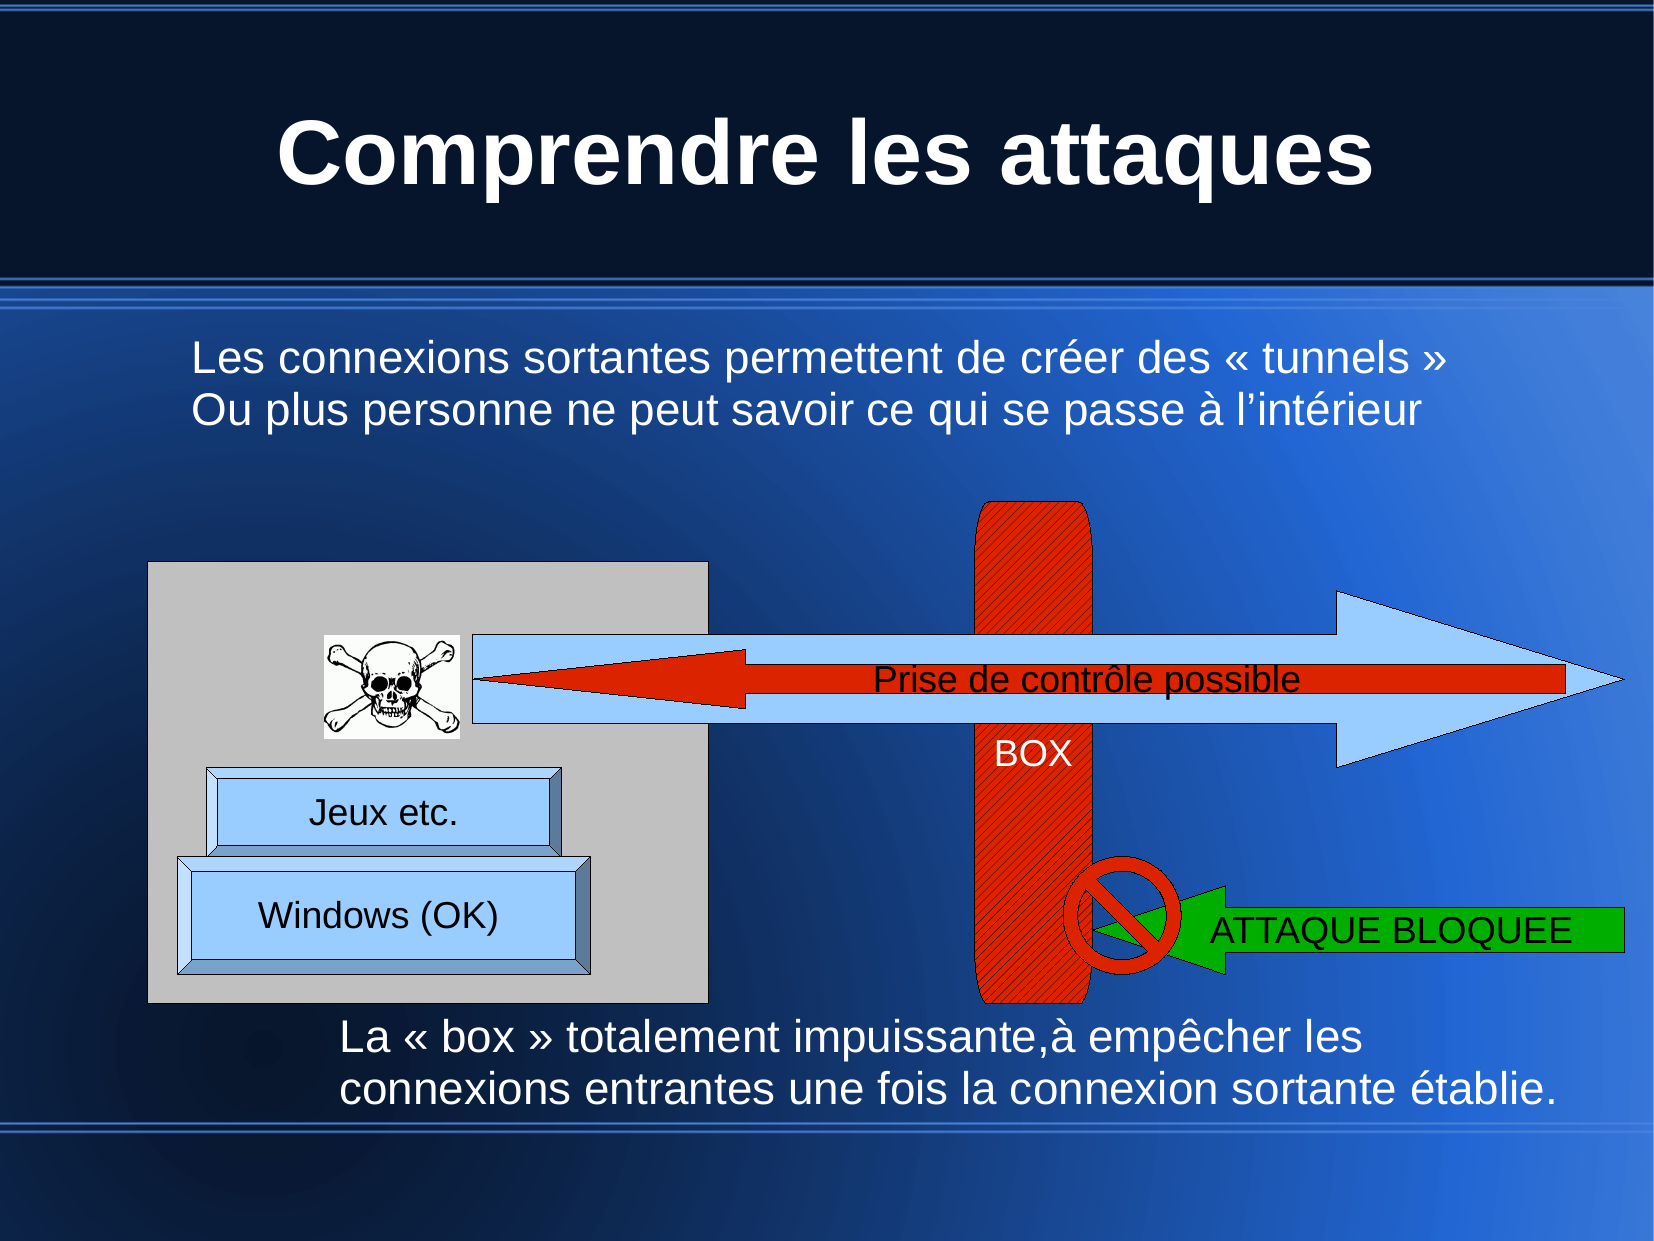

# Comprendre les attaques
Les connexions sortantes permettent de créer des « tunnels »
Ou plus personne ne peut savoir ce qui se passe à l’intérieur
BOX
Prise de contrôle possible
Jeux etc.
Windows (OK)
ATTAQUE BLOQUEE
La « box » totalement impuissante,à empêcher les connexions entrantes une fois la connexion sortante établie.